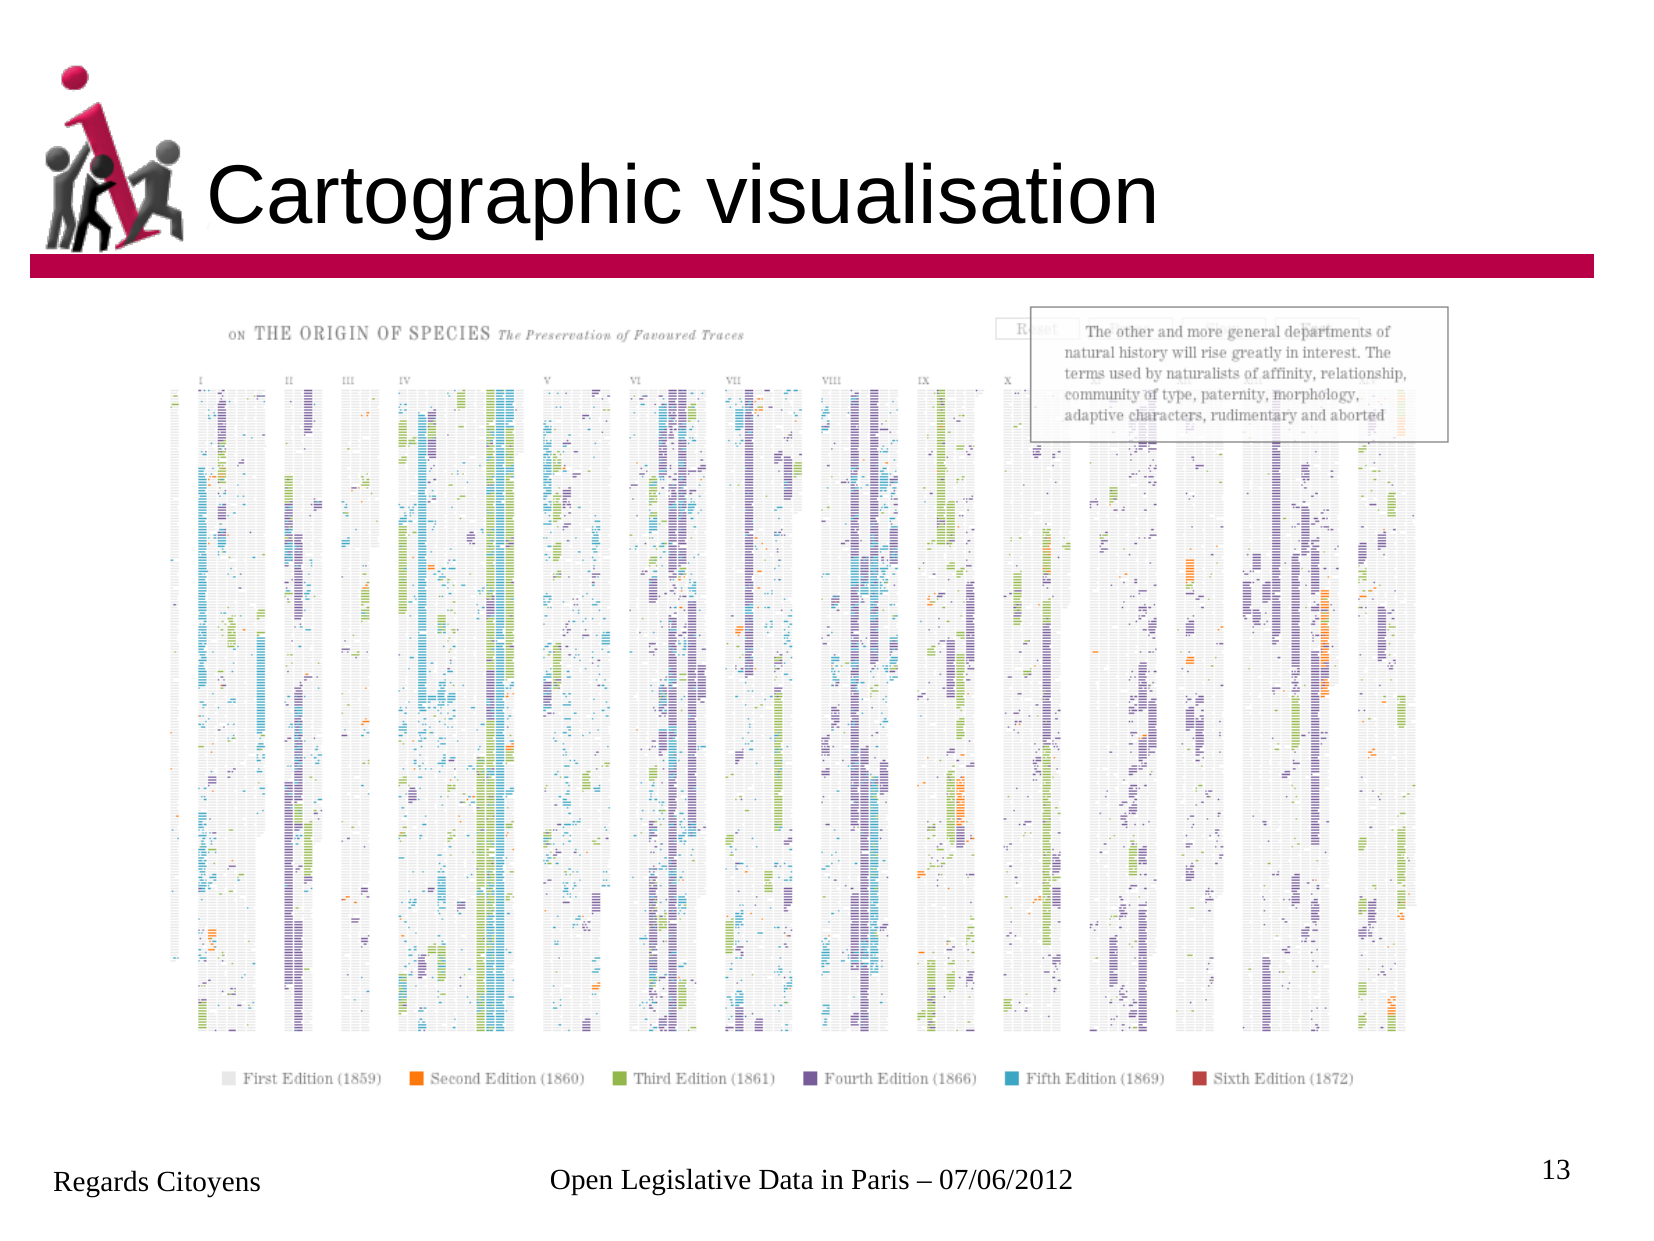

# Cartographic visualisation
13
Présentation au Sénat - 31 mai 2012